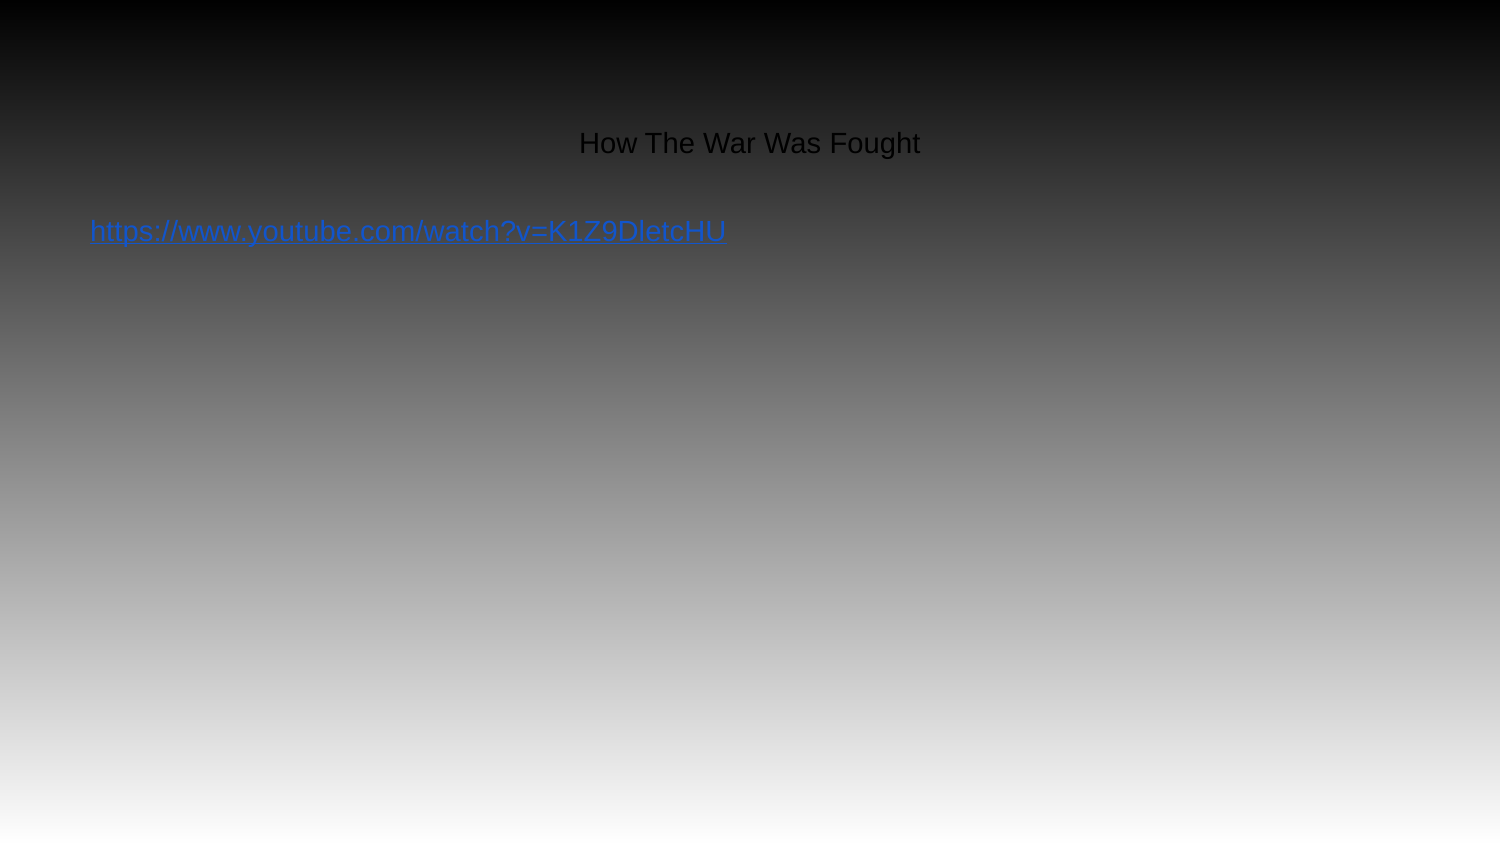

# How The War Was Fought
https://www.youtube.com/watch?v=K1Z9DletcHU